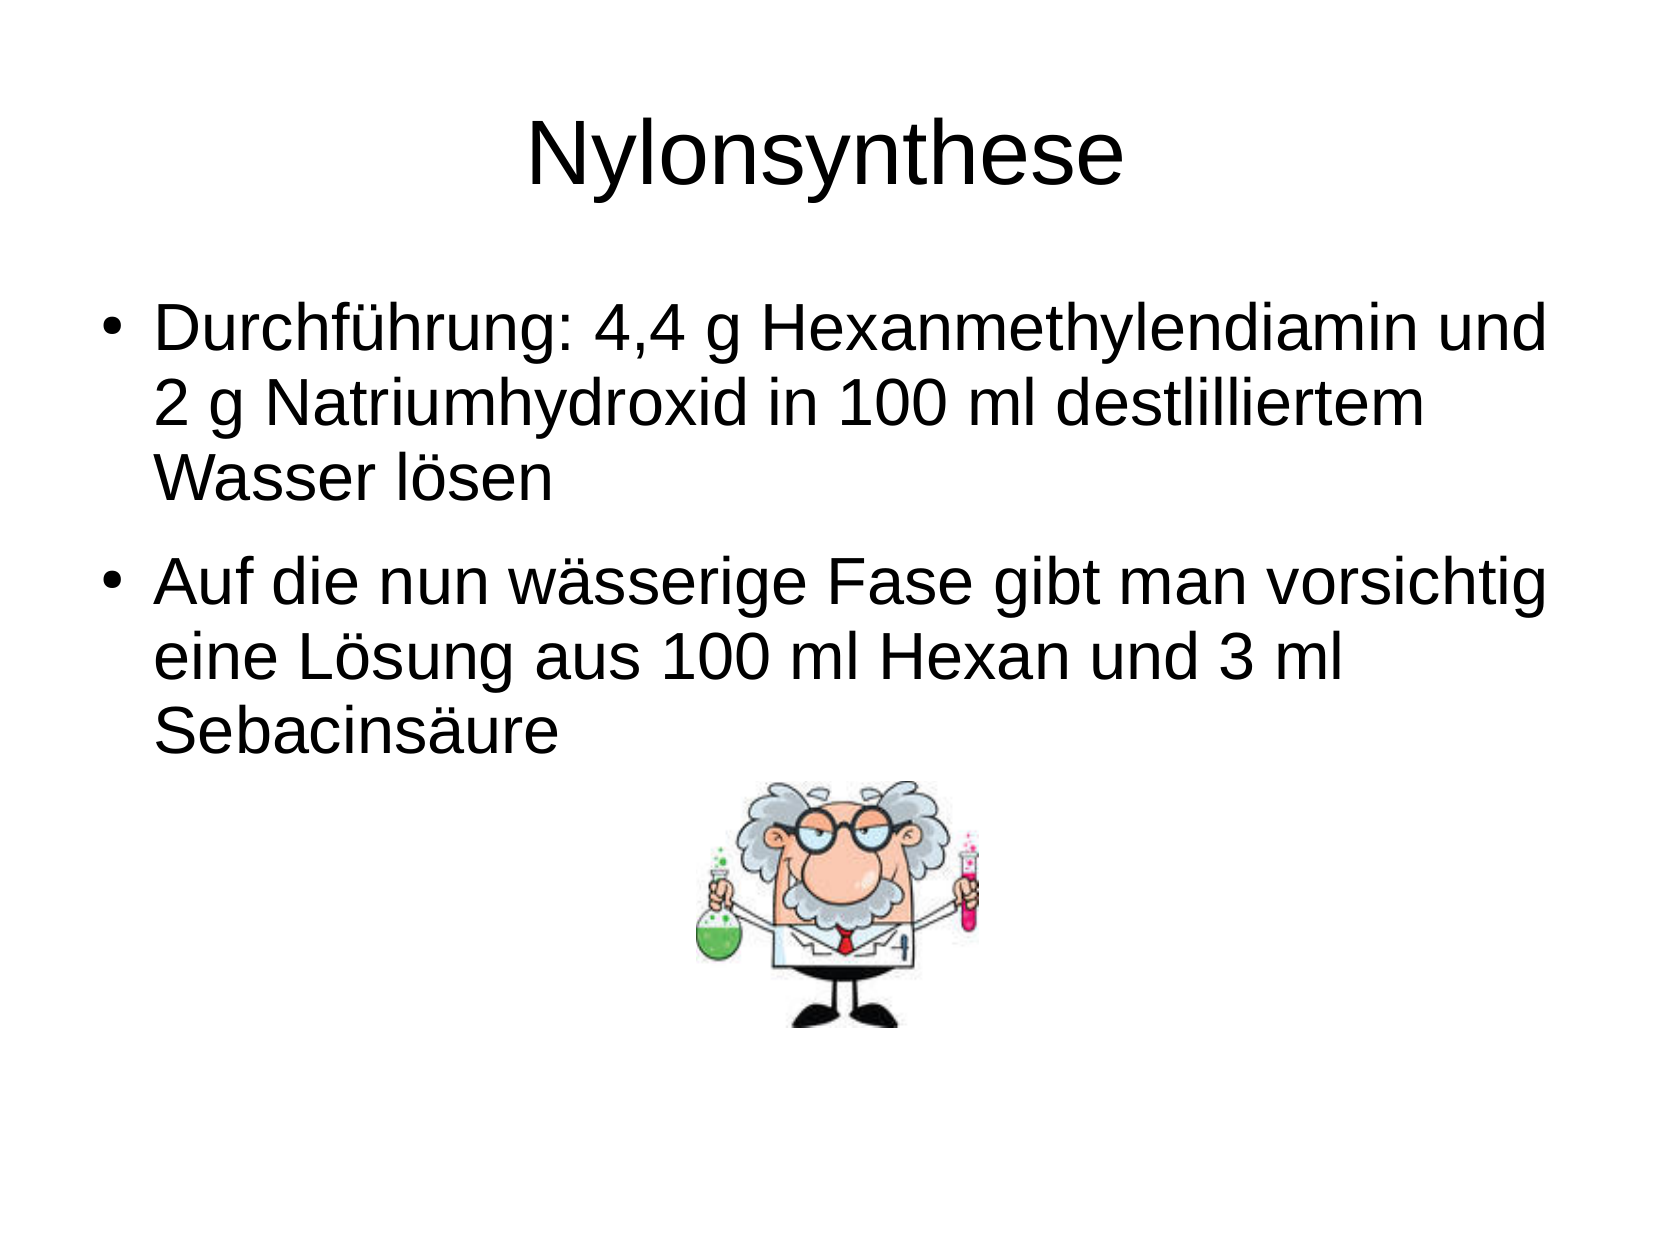

# Nylonsynthese
Durchführung: 4,4 g Hexanmethylendiamin und 2 g Natriumhydroxid in 100 ml destlilliertem Wasser lösen
Auf die nun wässerige Fase gibt man vorsichtig eine Lösung aus 100 ml Hexan und 3 ml Sebacinsäure